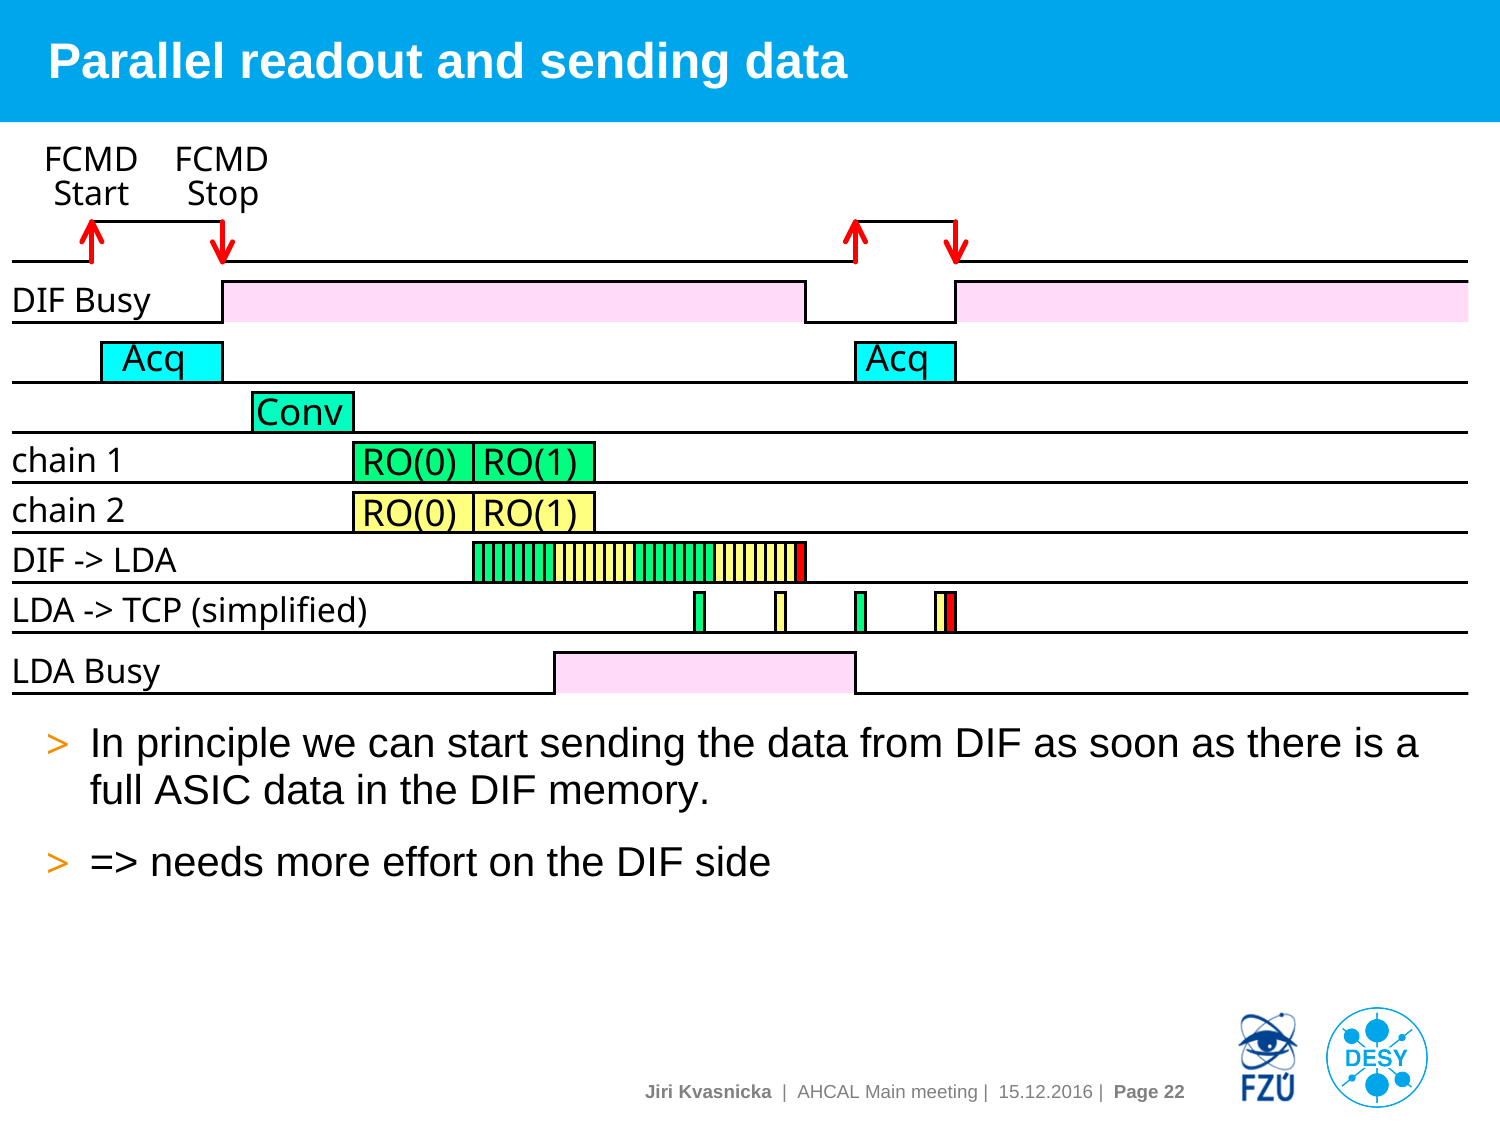

# Parallel readout and sending data
In principle we can start sending the data from DIF as soon as there is a full ASIC data in the DIF memory.
=> needs more effort on the DIF side